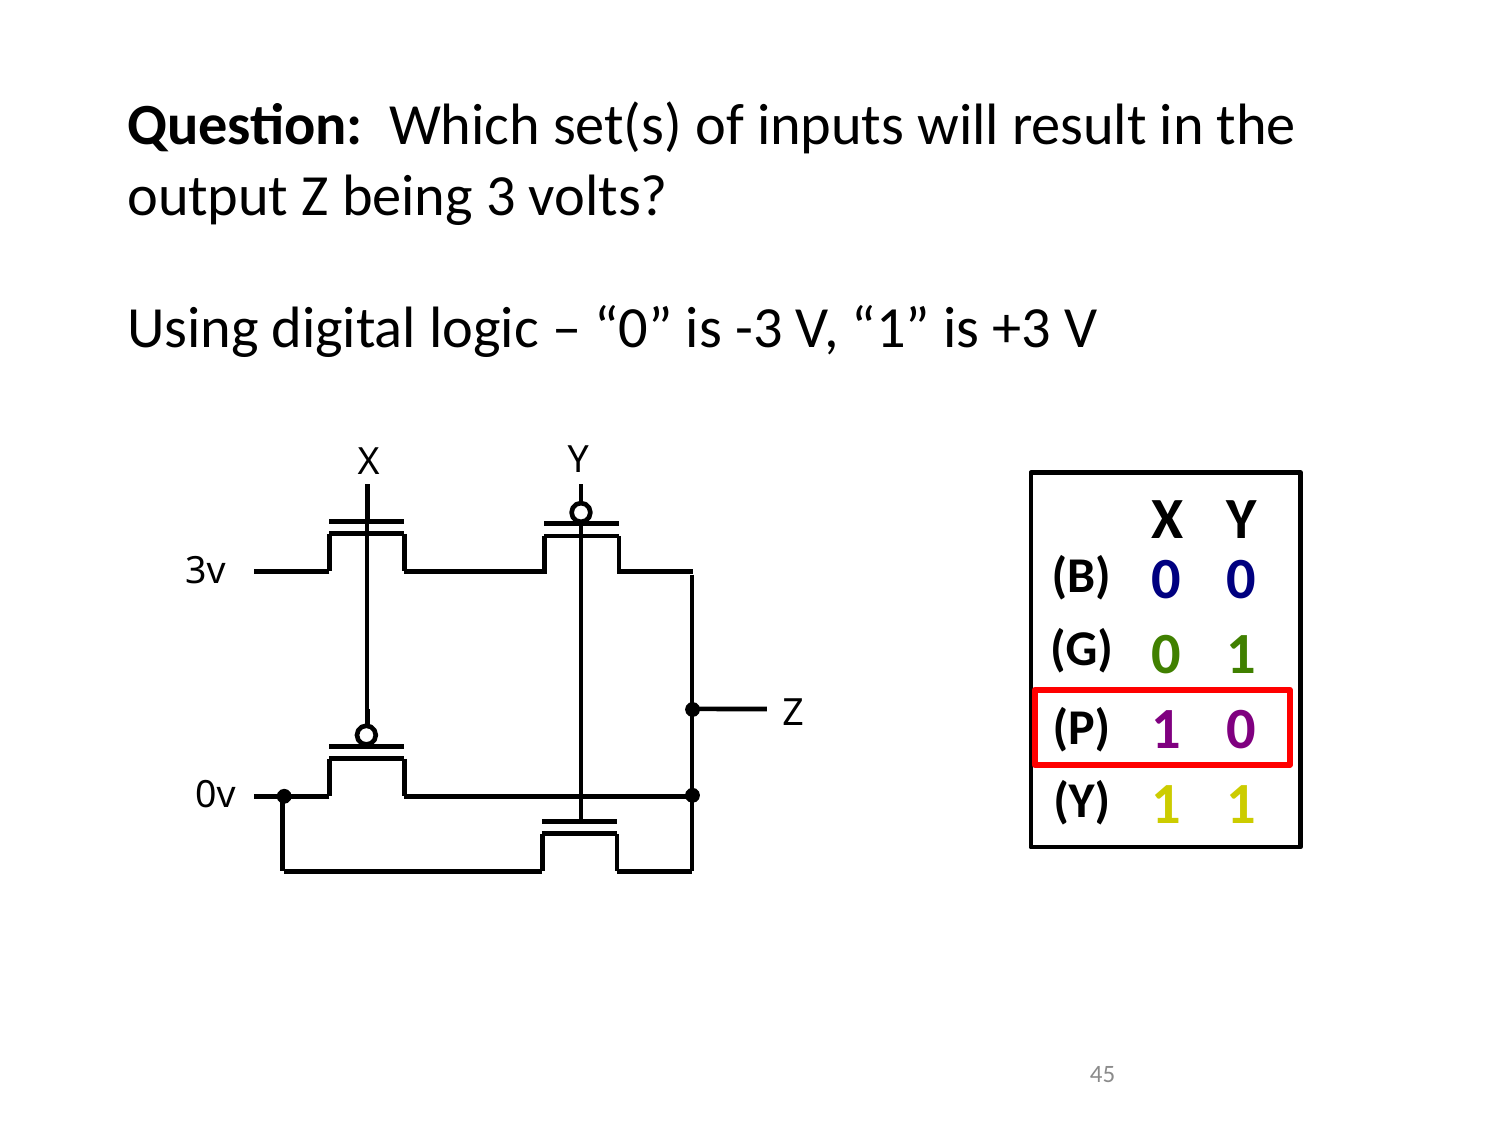

Question: Which set(s) of inputs will result in the output Z being 3 volts?
Using digital logic – “0” is -3 V, “1” is +3 V
Y
X
3v
Z
0v
0	0
(B)
0	1
(G)
1	0
(P)
1	1
(Y)
X	Y